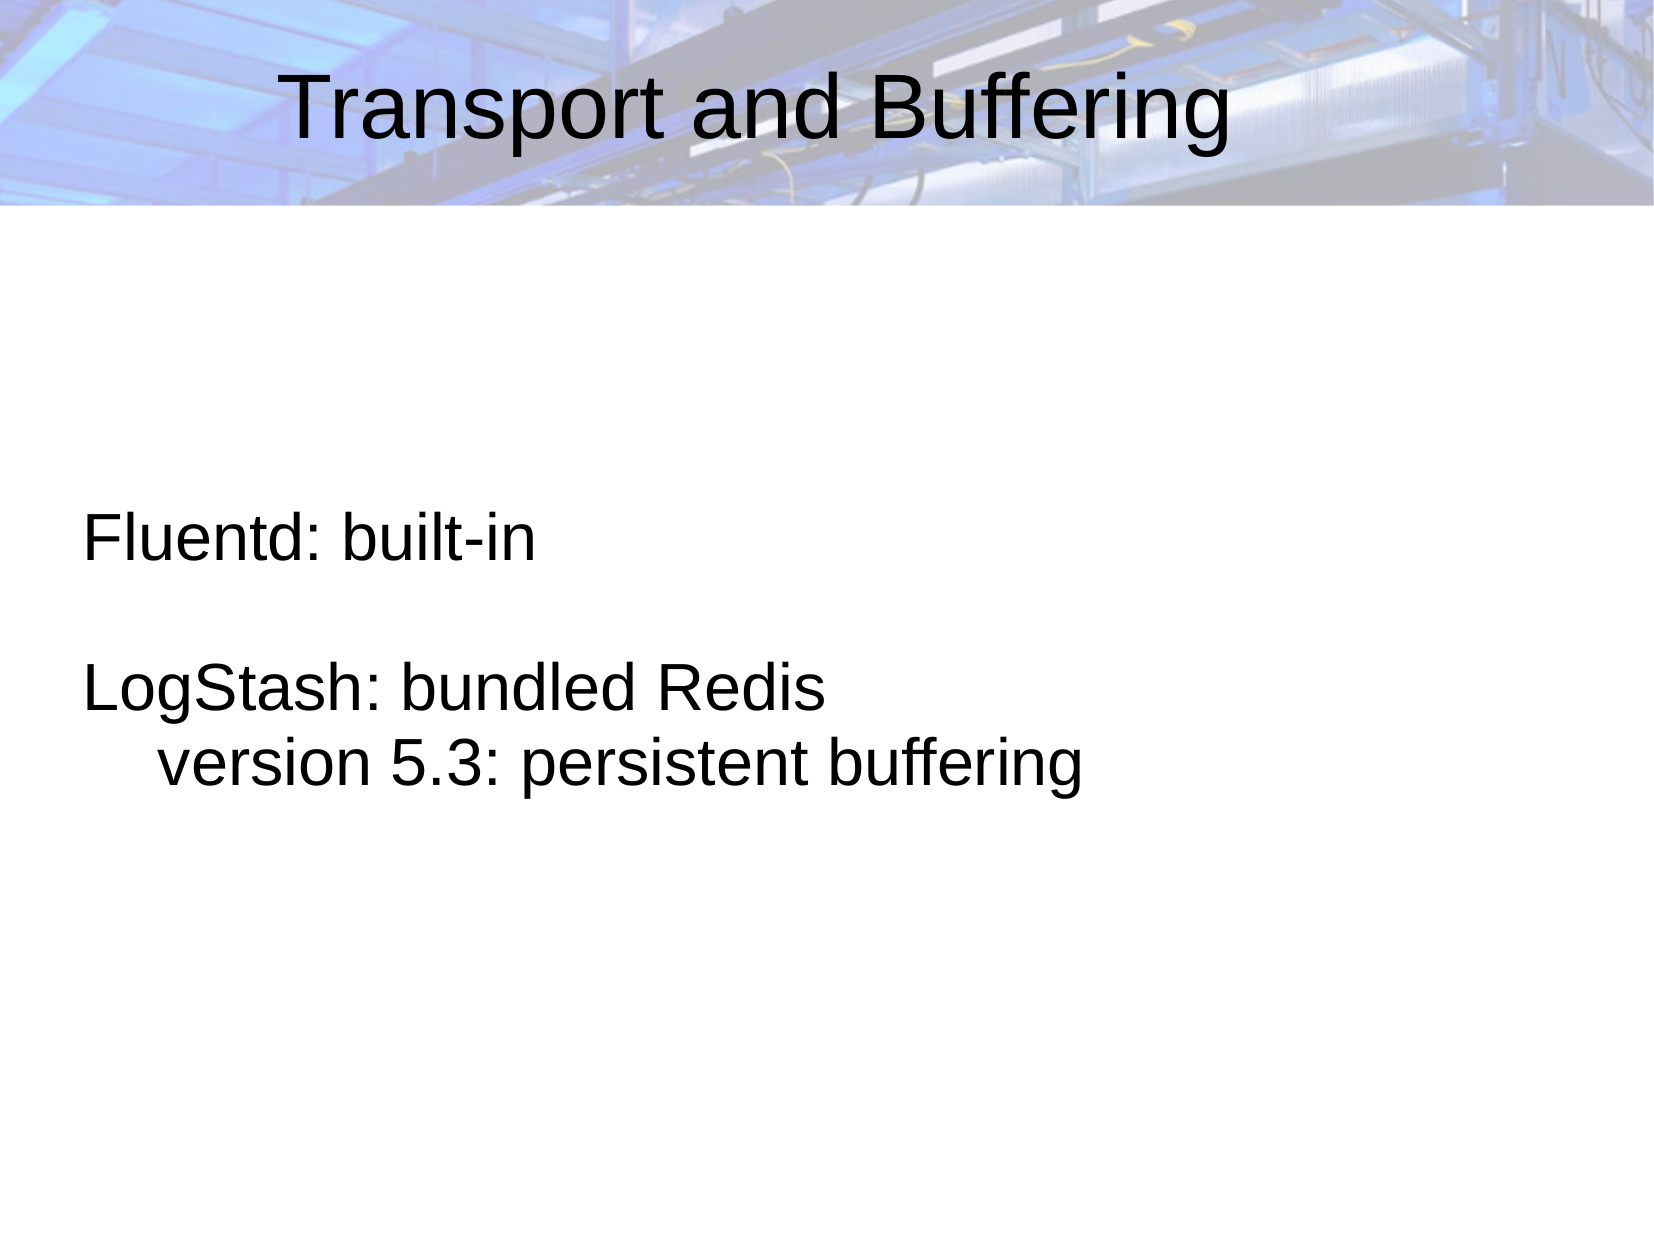

# Transport and Buffering
Fluentd: built-in
LogStash: bundled Redis
	version 5.3: persistent buffering